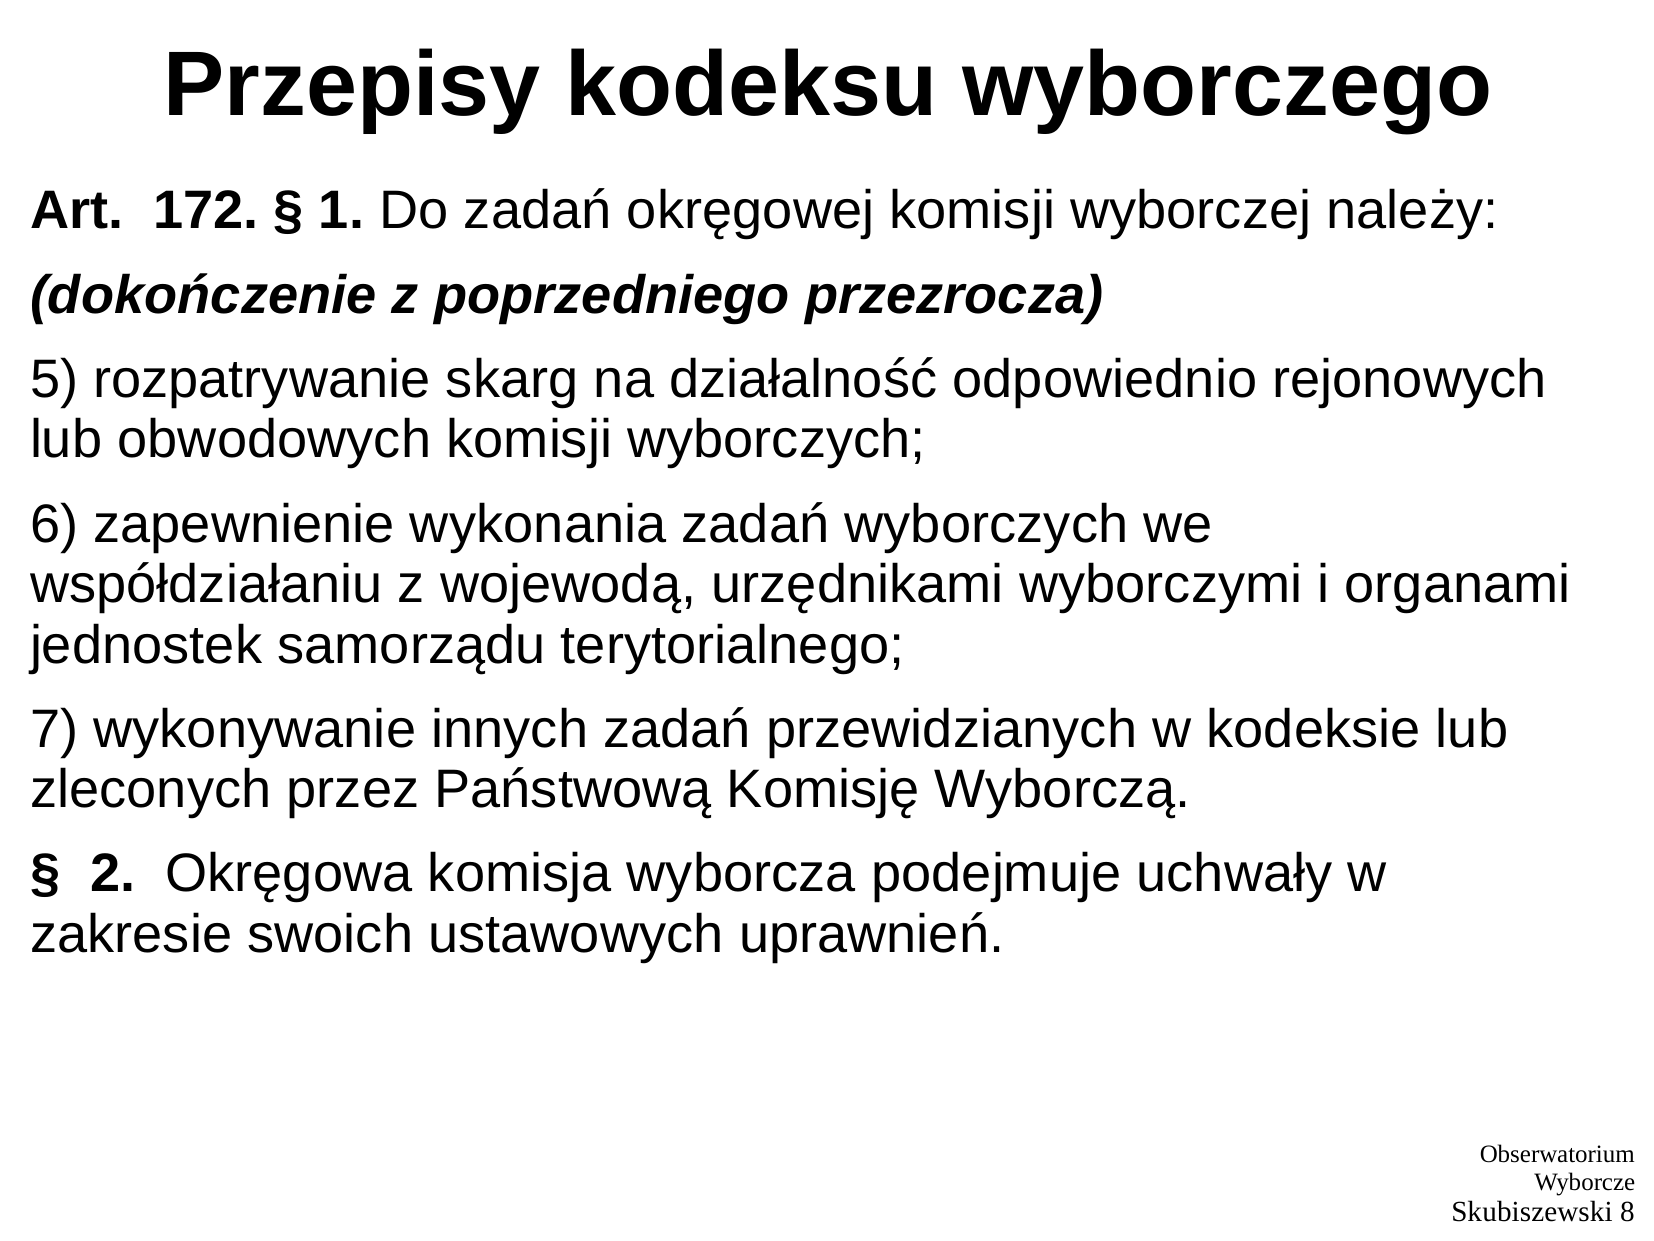

# Przepisy kodeksu wyborczego
Art. 172. § 1. Do zadań okręgowej komisji wyborczej należy:
(dokończenie z poprzedniego przezrocza)
5) rozpatrywanie skarg na działalność odpowiednio rejonowych lub obwodowych komisji wyborczych;
6) zapewnienie wykonania zadań wyborczych we współdziałaniu z wojewodą, urzędnikami wyborczymi i organami jednostek samorządu terytorialnego;
7) wykonywanie innych zadań przewidzianych w kodeksie lub zleconych przez Państwową Komisję Wyborczą.
§ 2. Okręgowa komisja wyborcza podejmuje uchwały w zakresie swoich ustawowych uprawnień.
8